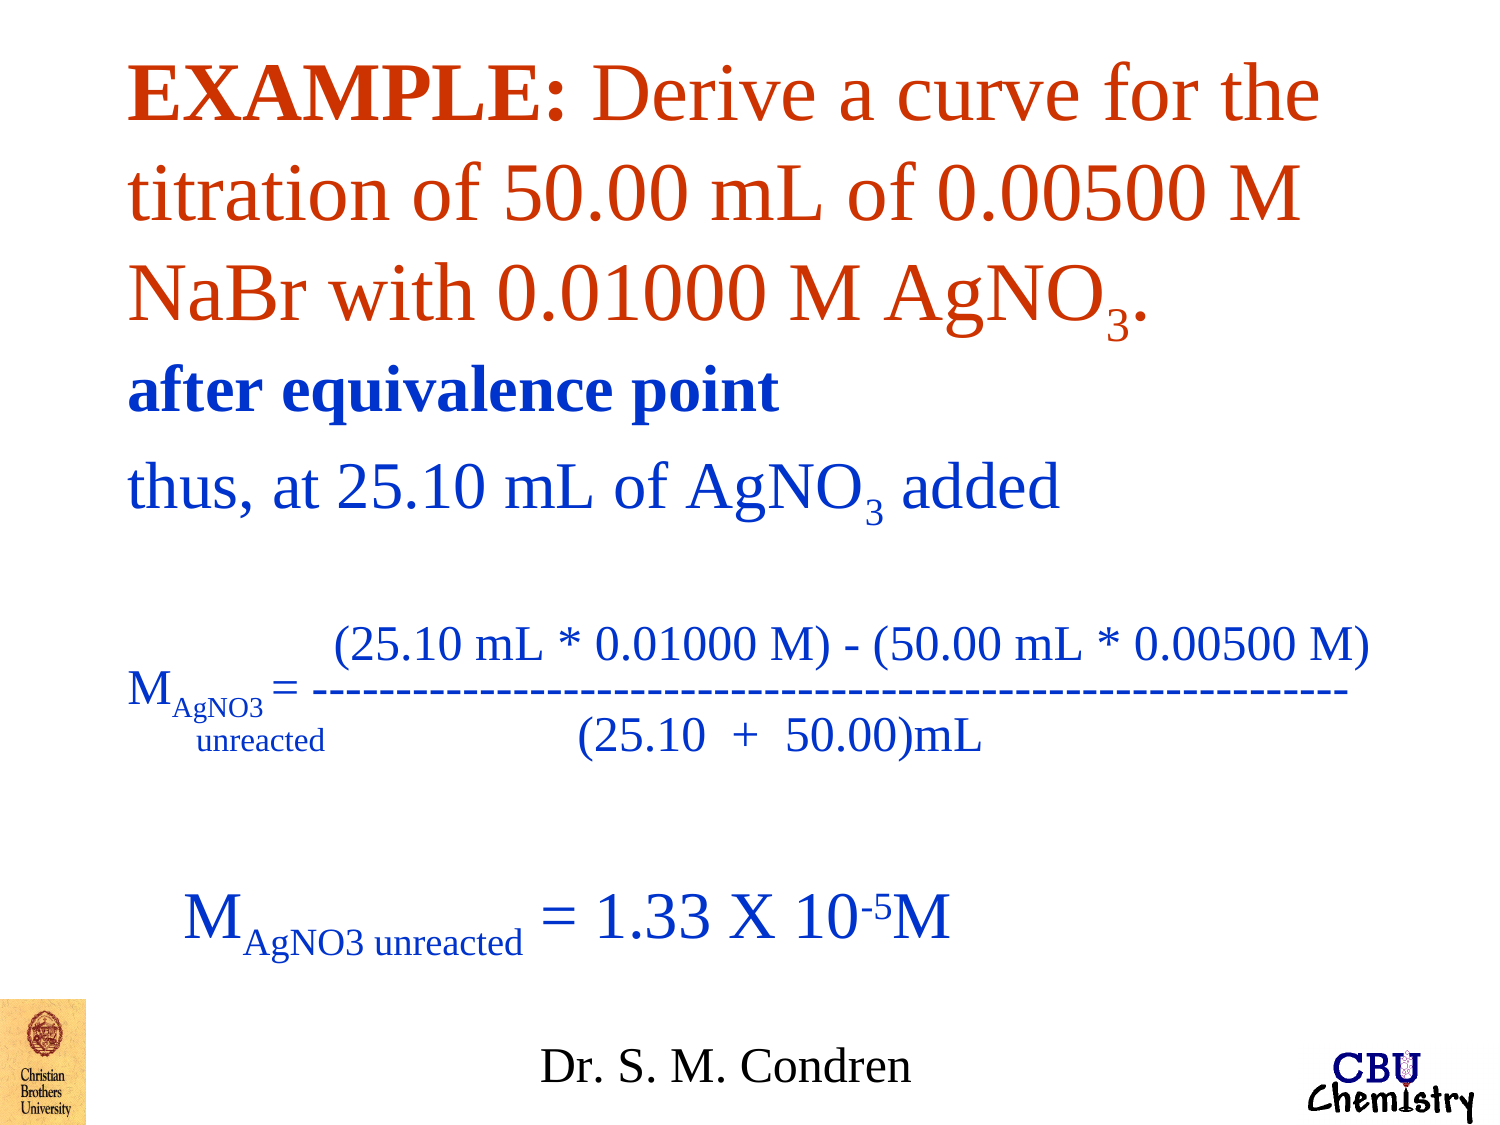

# EXAMPLE: Derive a curve for the titration of 50.00 mL of 0.00500 M NaBr with 0.01000 M AgNO3.
after equivalence point
thus, at 25.10 mL of AgNO3 added
	 (25.10 mL * 0.01000 M) - (50.00 mL * 0.00500 M)
MAgNO3 = --------------------------------------------------------------
	 unreacted 		(25.10 + 50.00)mL
	MAgNO3 unreacted = 1.33 X 10-5M